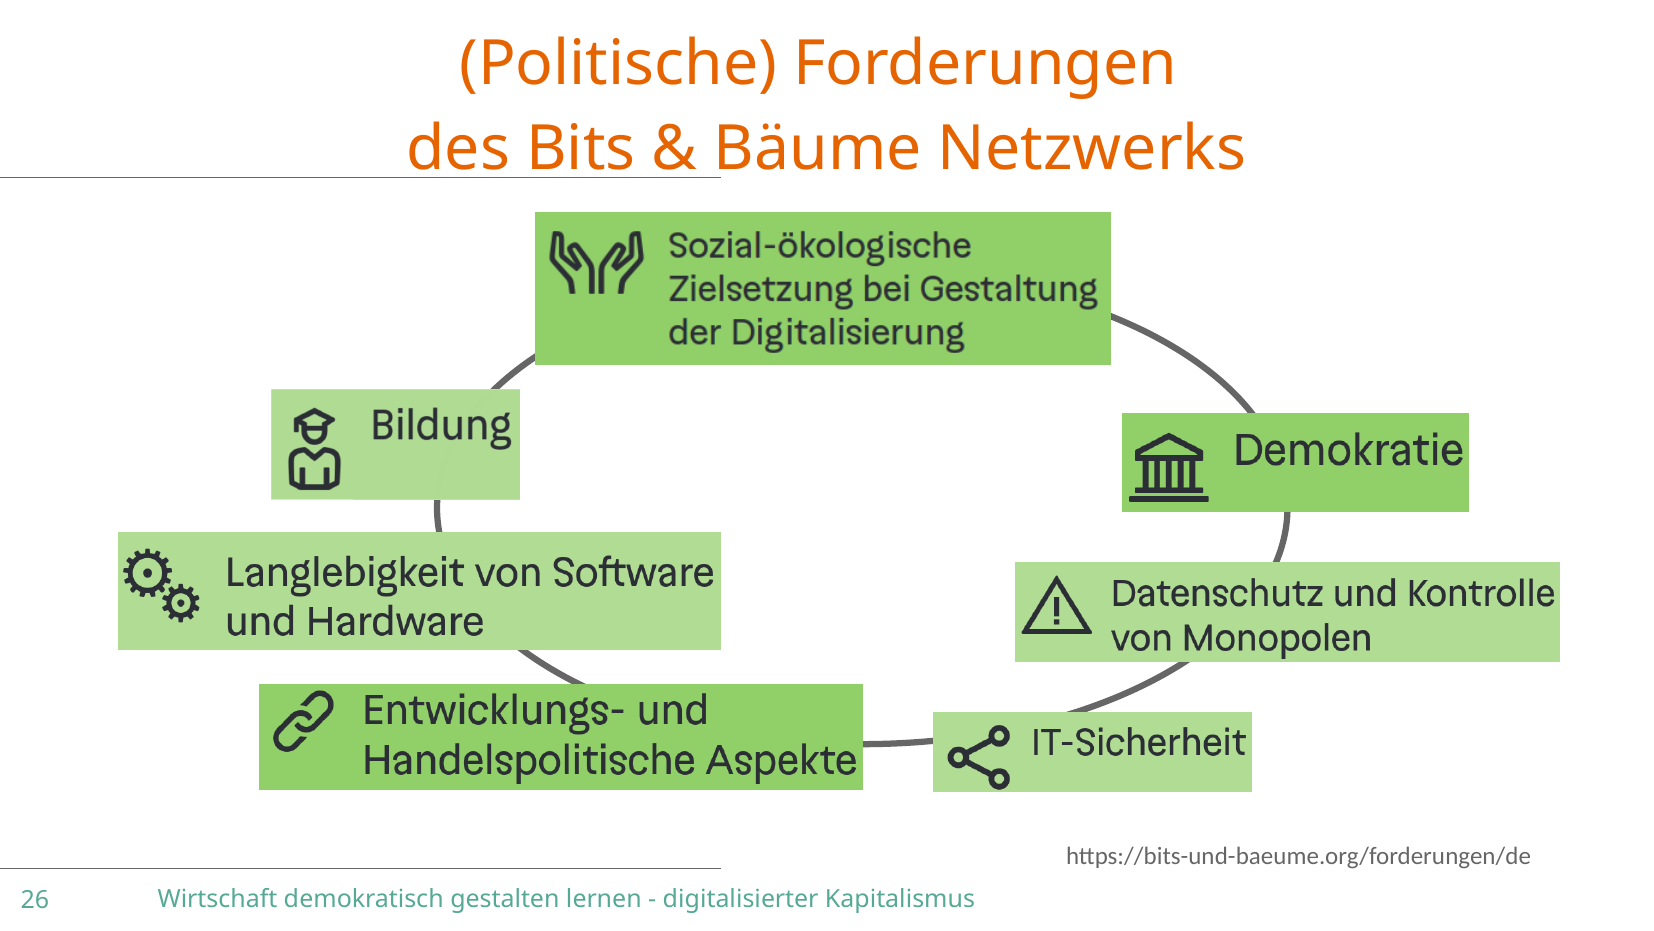

# (Politische) Forderungen des Bits & Bäume Netzwerks
https://bits-und-baeume.org/forderungen/de
https://bits-und-baeume.org/forderungen/de